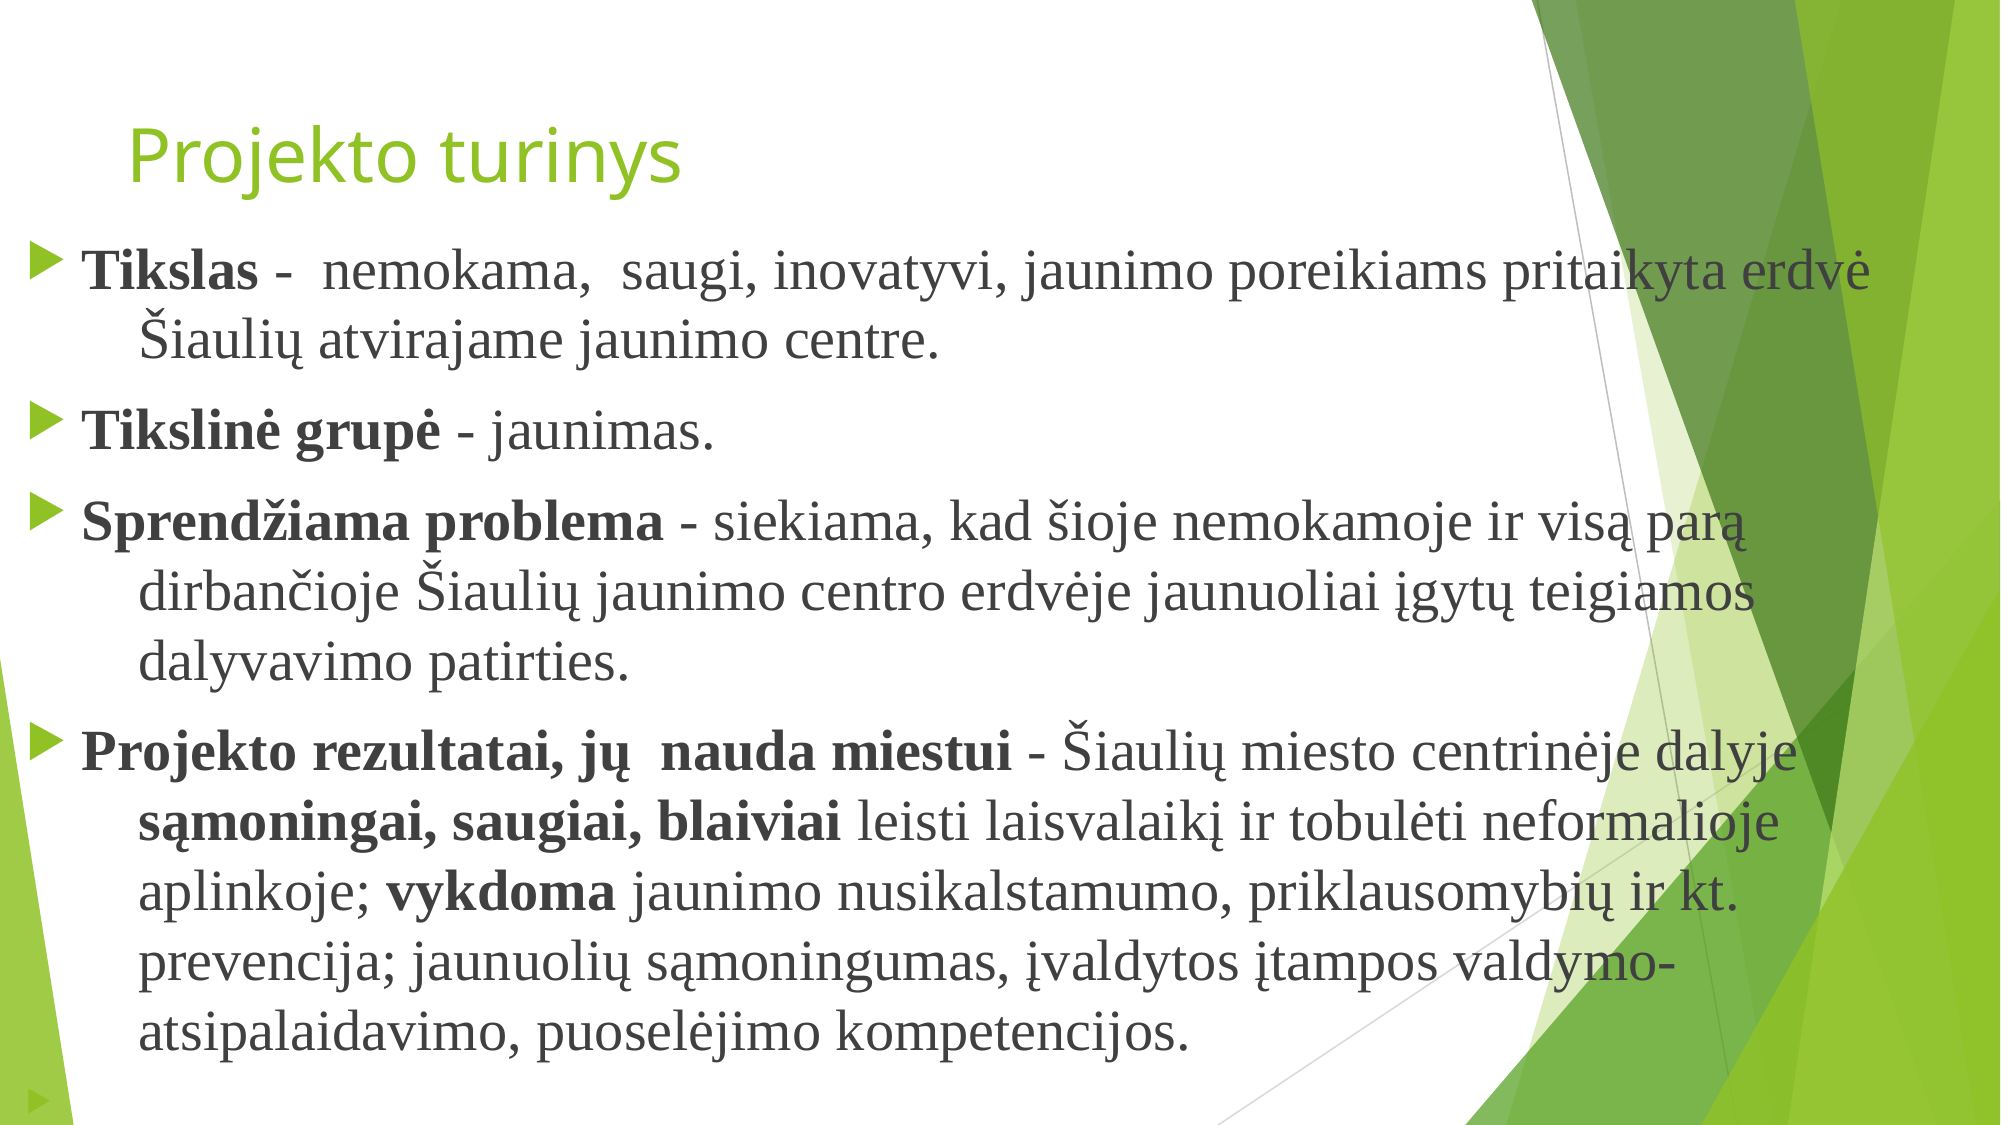

# Projekto turinys
Tikslas - nemokama, saugi, inovatyvi, jaunimo poreikiams pritaikyta erdvė Šiaulių atvirajame jaunimo centre.
Tikslinė grupė - jaunimas.
Sprendžiama problema - siekiama, kad šioje nemokamoje ir visą parą dirbančioje Šiaulių jaunimo centro erdvėje jaunuoliai įgytų teigiamos dalyvavimo patirties.
Projekto rezultatai, jų nauda miestui - Šiaulių miesto centrinėje dalyje sąmoningai, saugiai, blaiviai leisti laisvalaikį ir tobulėti neformalioje aplinkoje; vykdoma jaunimo nusikalstamumo, priklausomybių ir kt. prevencija; jaunuolių sąmoningumas, įvaldytos įtampos valdymo-atsipalaidavimo, puoselėjimo kompetencijos.